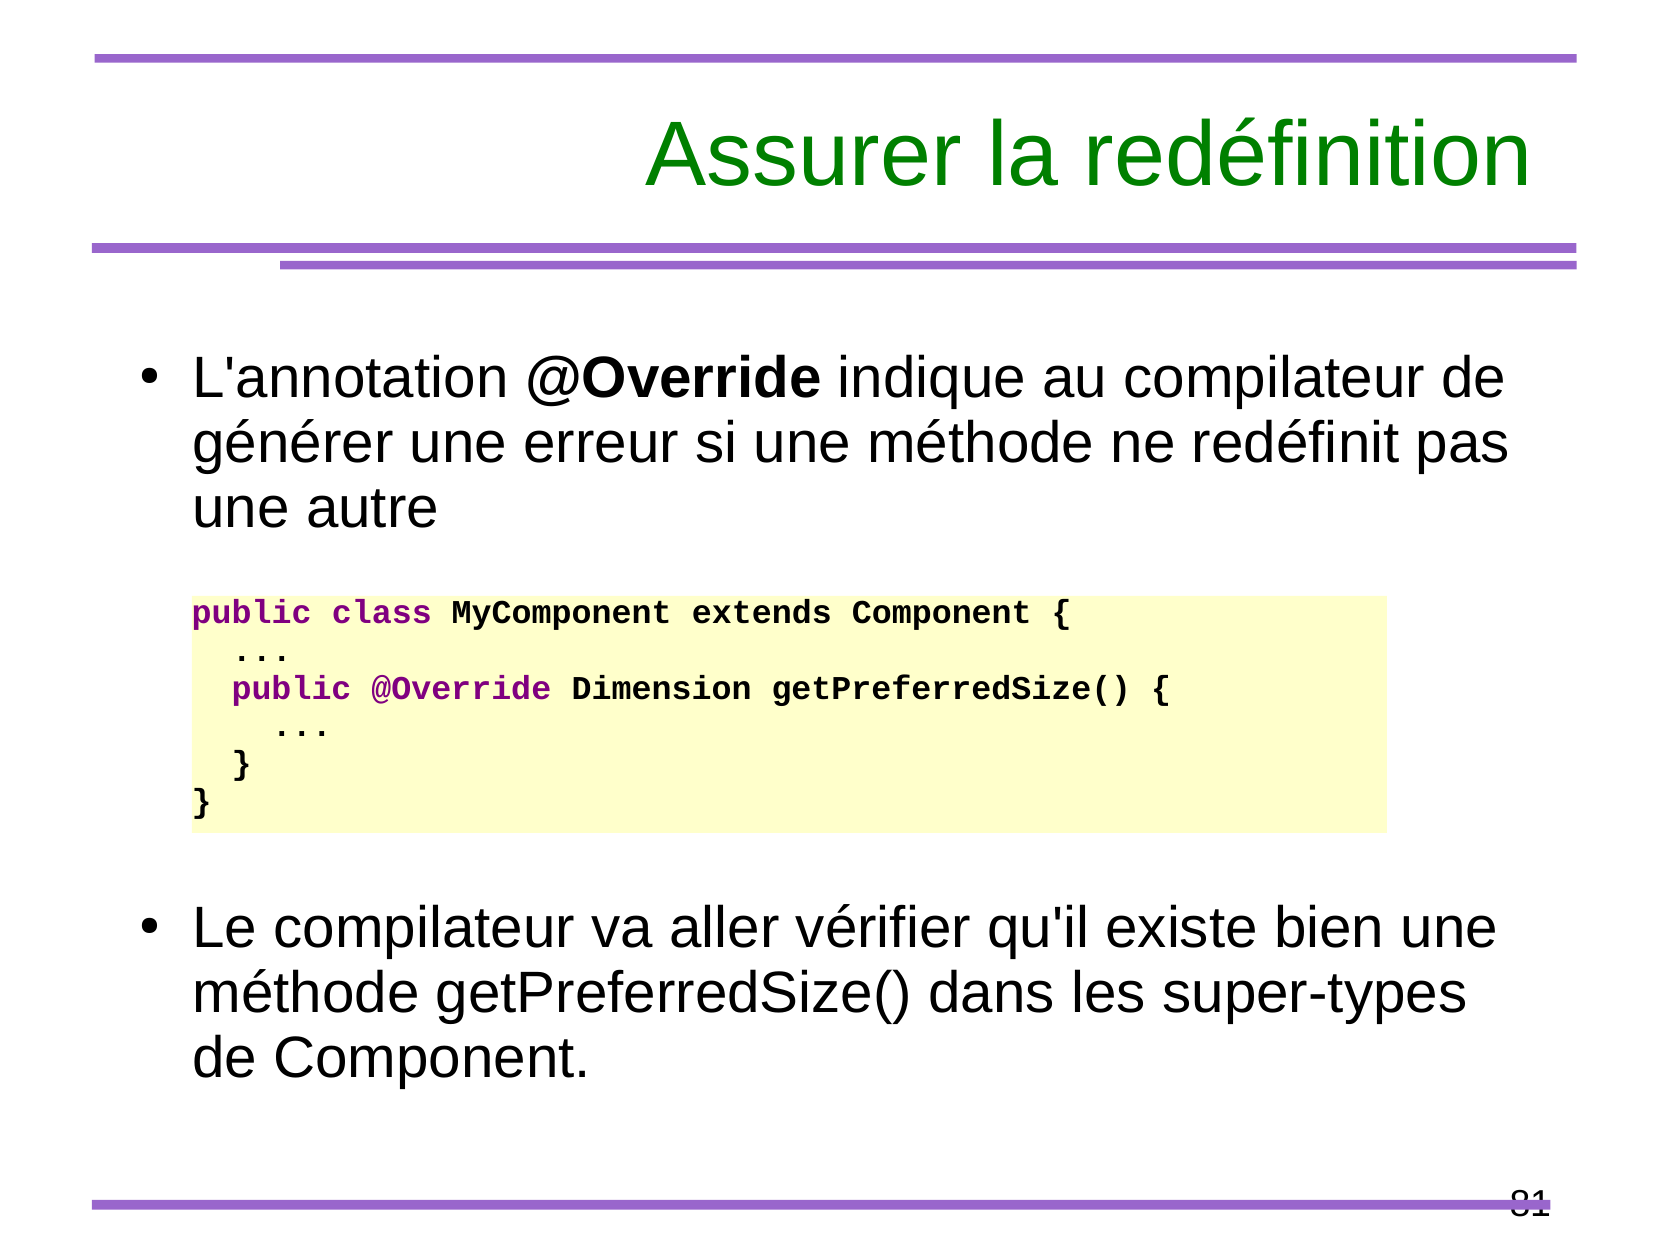

# Assurer la redéfinition
L'annotation @Override indique au compilateur de générer une erreur si une méthode ne redéfinit pas une autre
Le compilateur va aller vérifier qu'il existe bien une méthode getPreferredSize() dans les super-types de Component.
public class MyComponent extends Component {
 ...
 public @Override Dimension getPreferredSize() {
 ...
 }
}